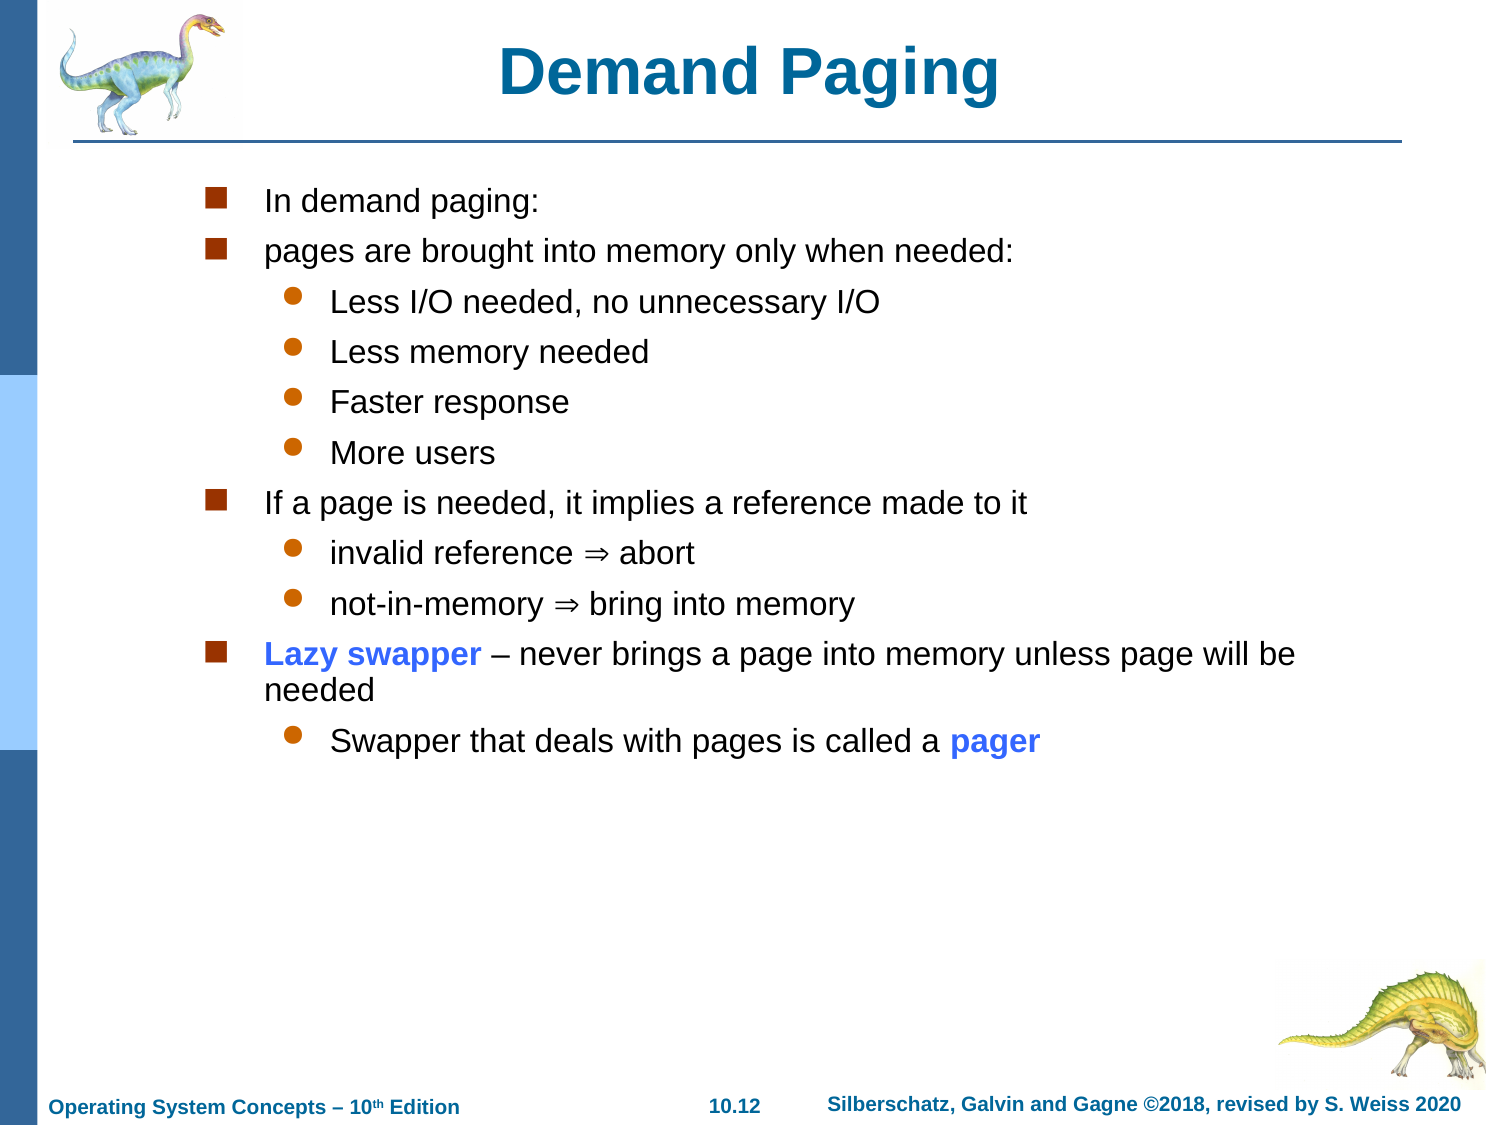

# Demand Paging
In demand paging:
pages are brought into memory only when needed:
Less I/O needed, no unnecessary I/O
Less memory needed
Faster response
More users
If a page is needed, it implies a reference made to it
invalid reference  abort
not-in-memory  bring into memory
Lazy swapper – never brings a page into memory unless page will be needed
Swapper that deals with pages is called a pager